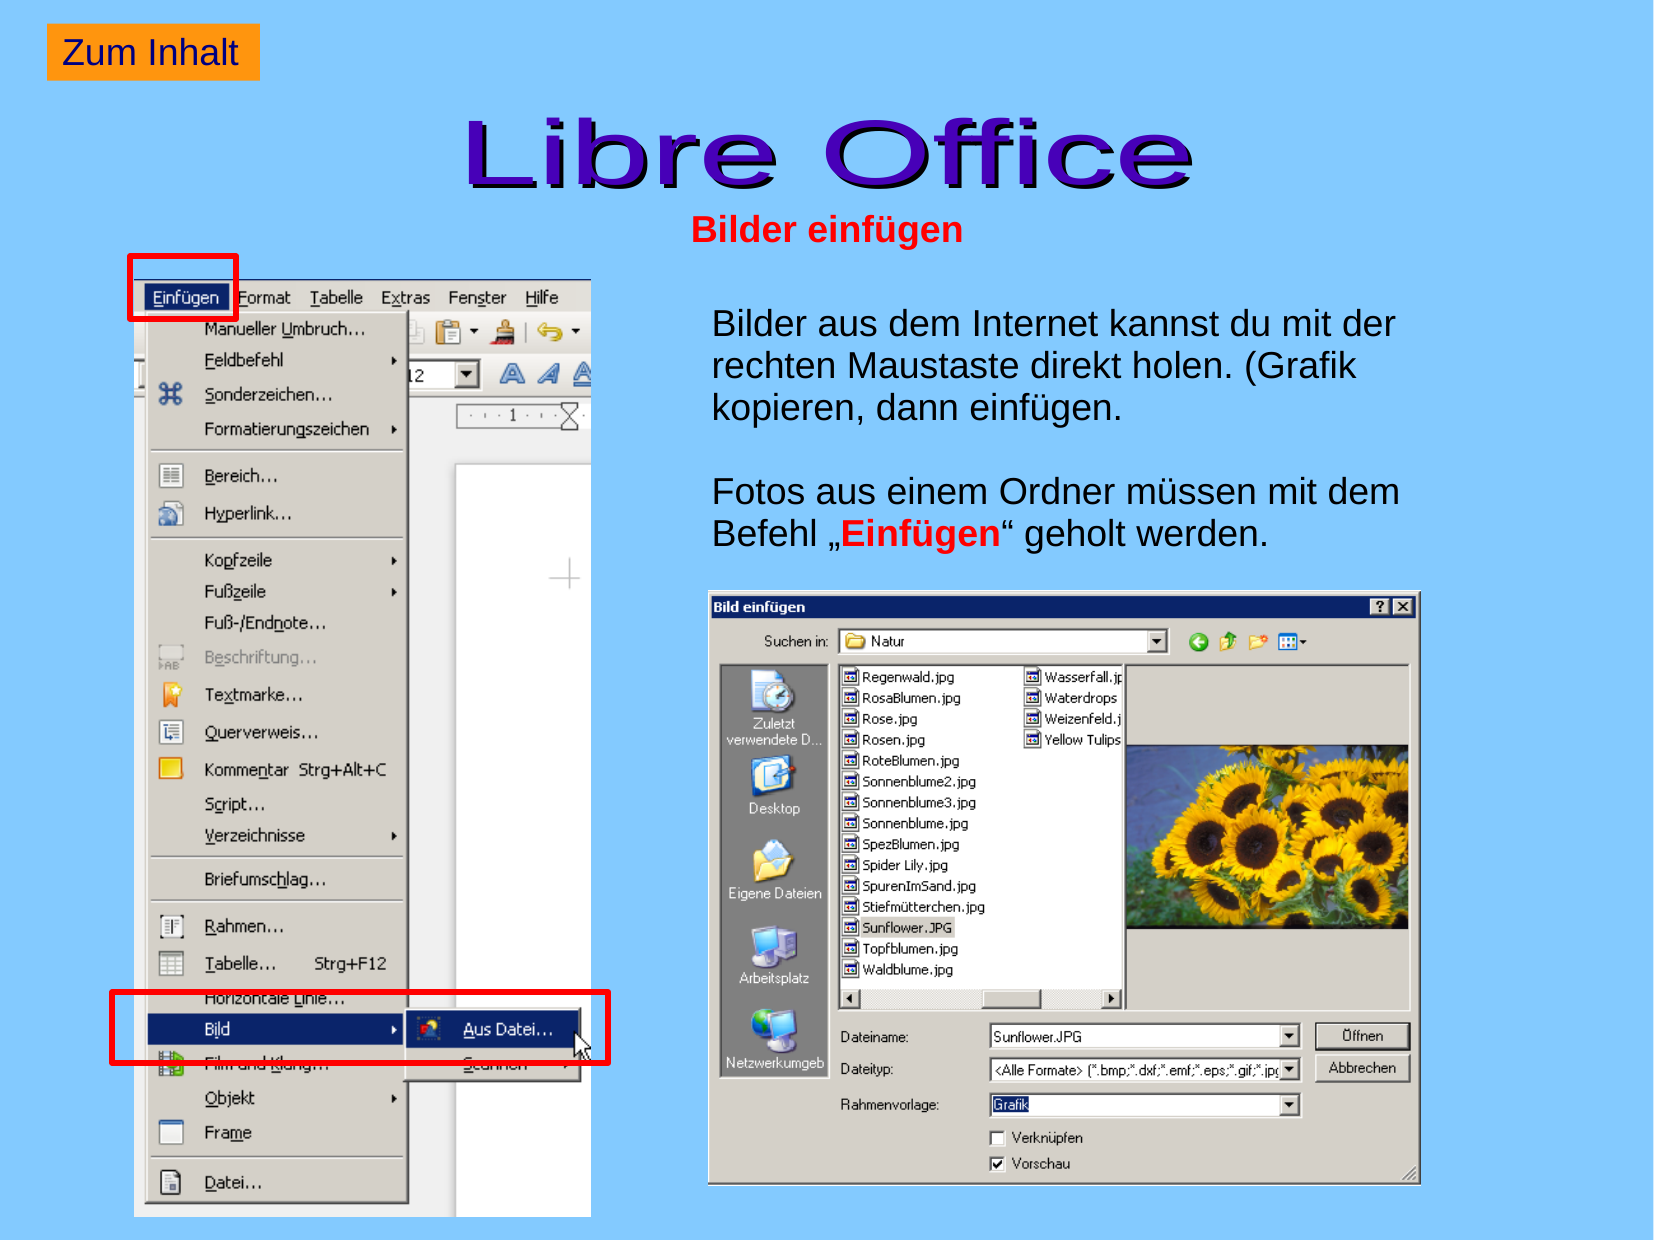

Zum Inhalt
# Libre Office
Bilder einfügen
Bilder aus dem Internet kannst du mit der rechten Maustaste direkt holen. (Grafik kopieren, dann einfügen.
Fotos aus einem Ordner müssen mit dem Befehl „Einfügen“ geholt werden.